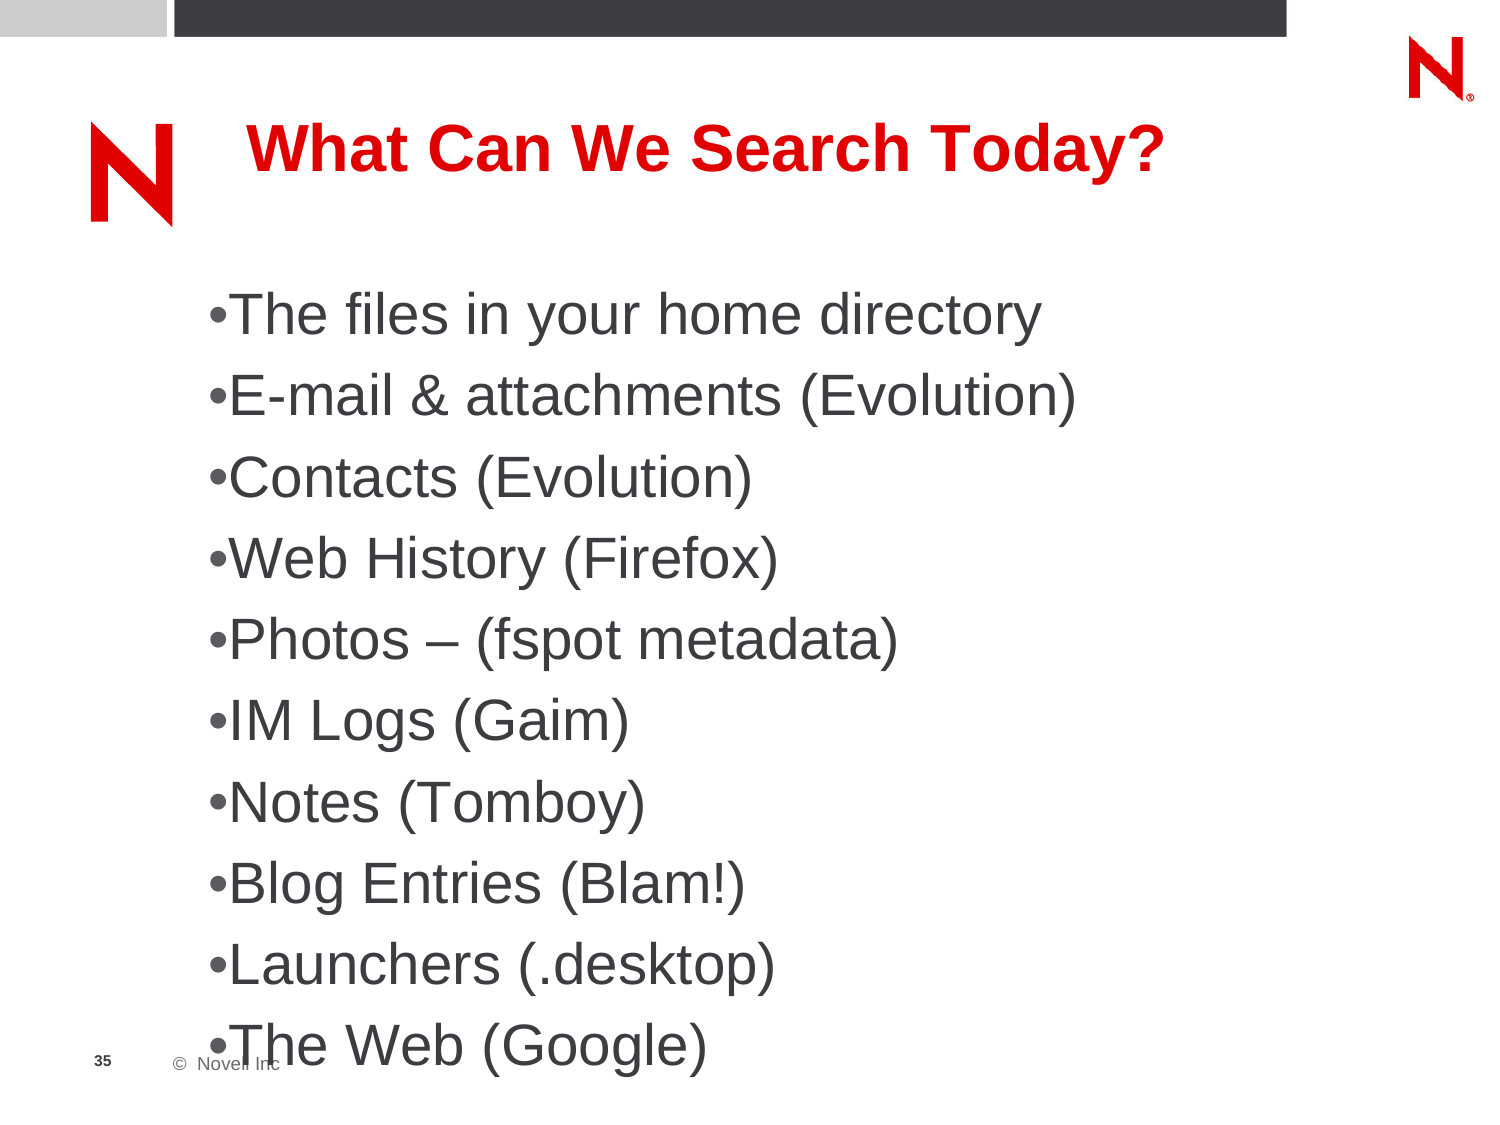

# What Can We Search Today?
The files in your home directory
E-mail & attachments (Evolution)
Contacts (Evolution)
Web History (Firefox)
Photos – (fspot metadata)
IM Logs (Gaim)
Notes (Tomboy)
Blog Entries (Blam!)
Launchers (.desktop)
The Web (Google)